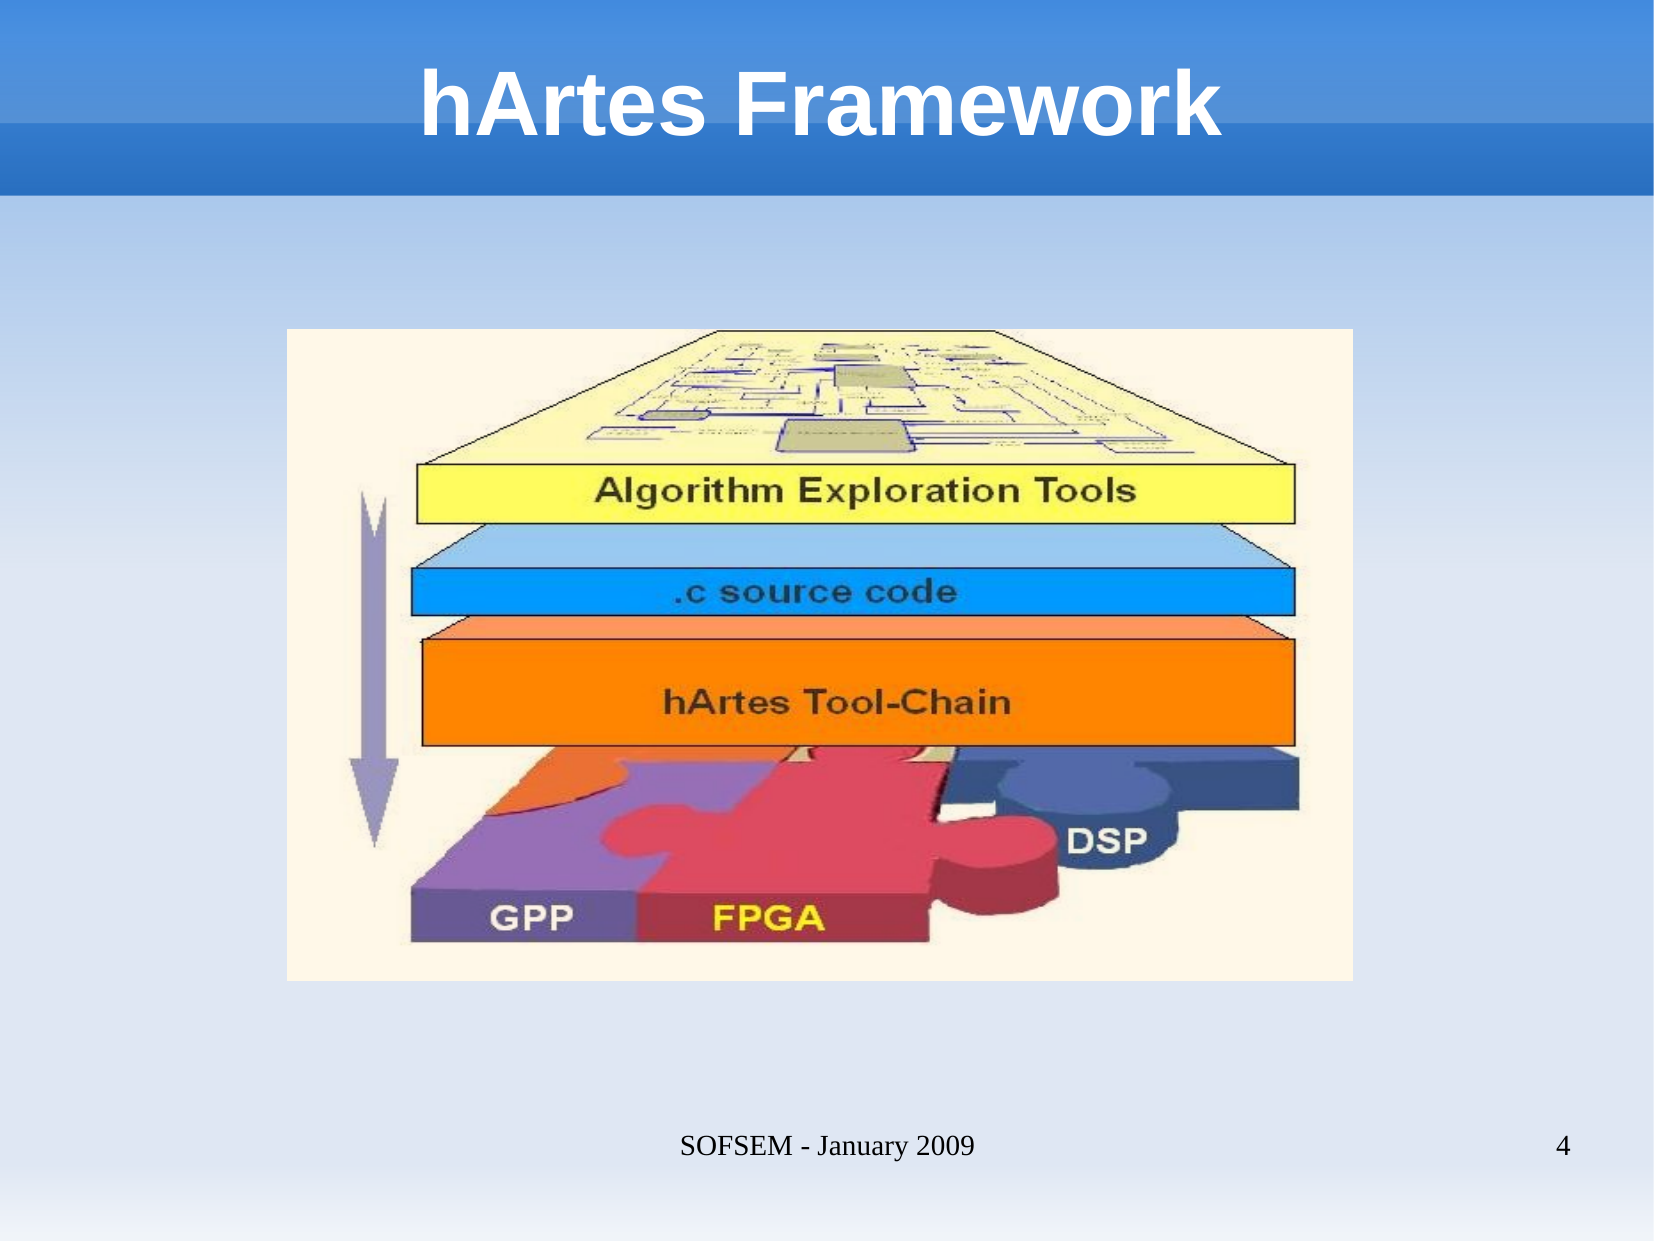

# hArtes Framework
SOFSEM - January 2009
4